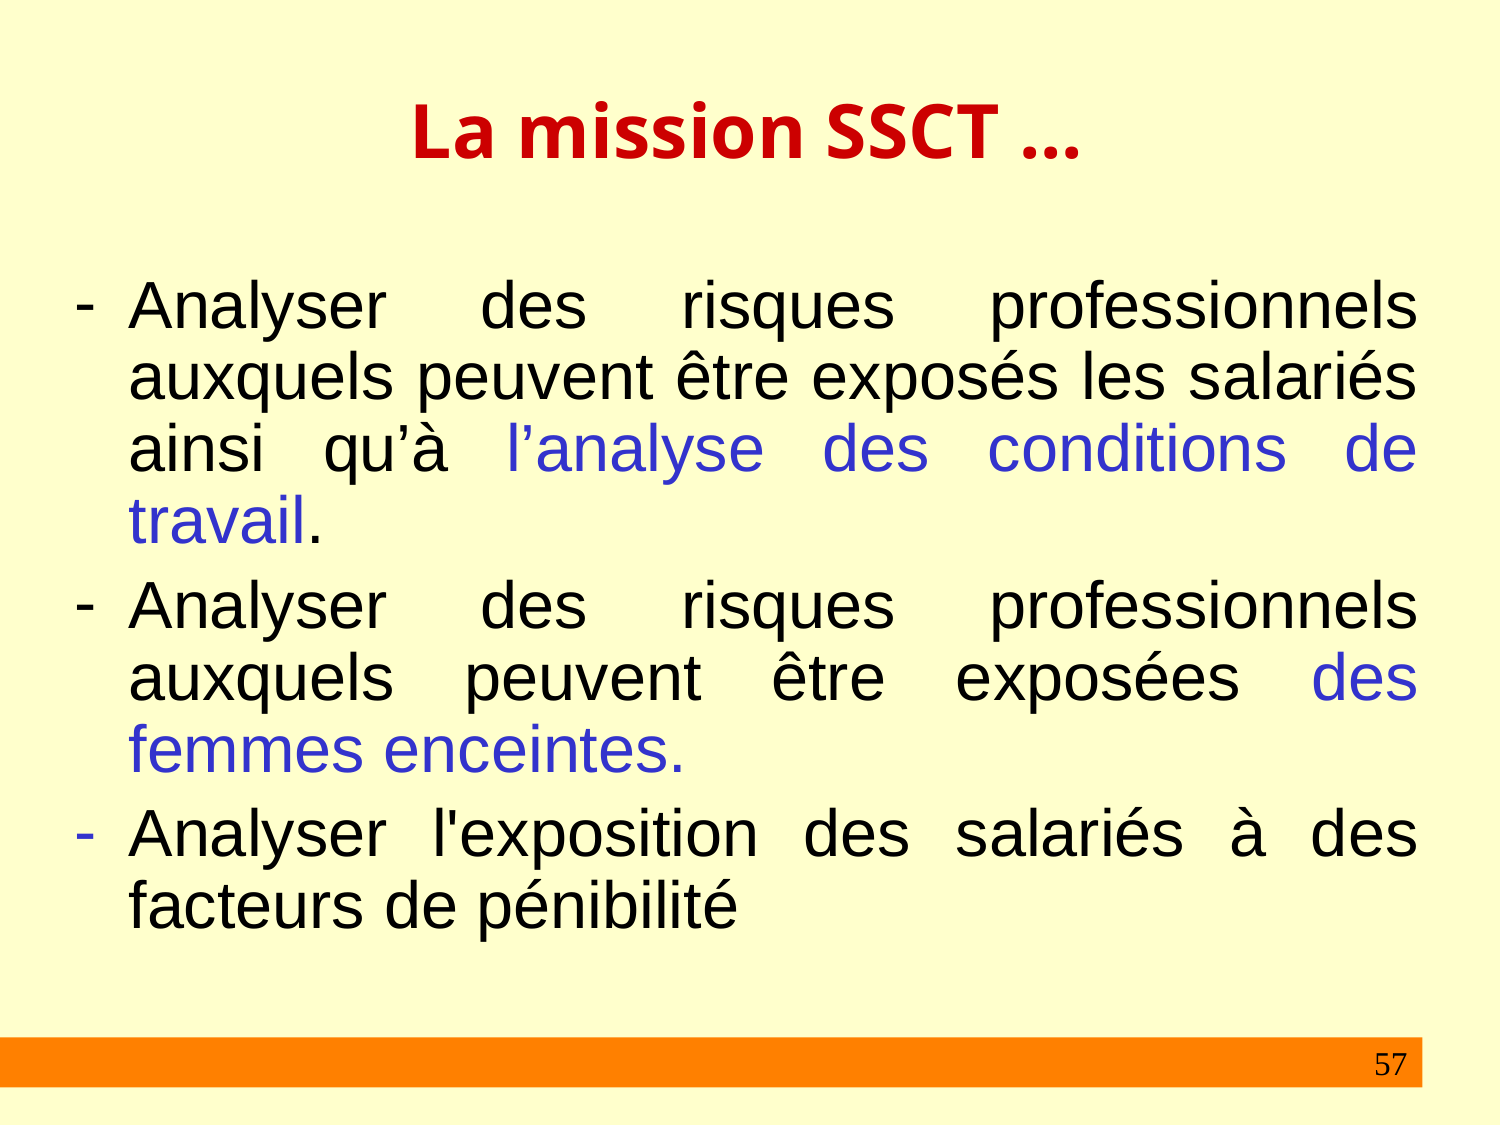

# La mission SSCT ...
Analyser des risques professionnels auxquels peuvent être exposés les salariés ainsi qu’à l’analyse des conditions de travail.
Analyser des risques professionnels auxquels peuvent être exposées des femmes enceintes.
Analyser l'exposition des salariés à des facteurs de pénibilité